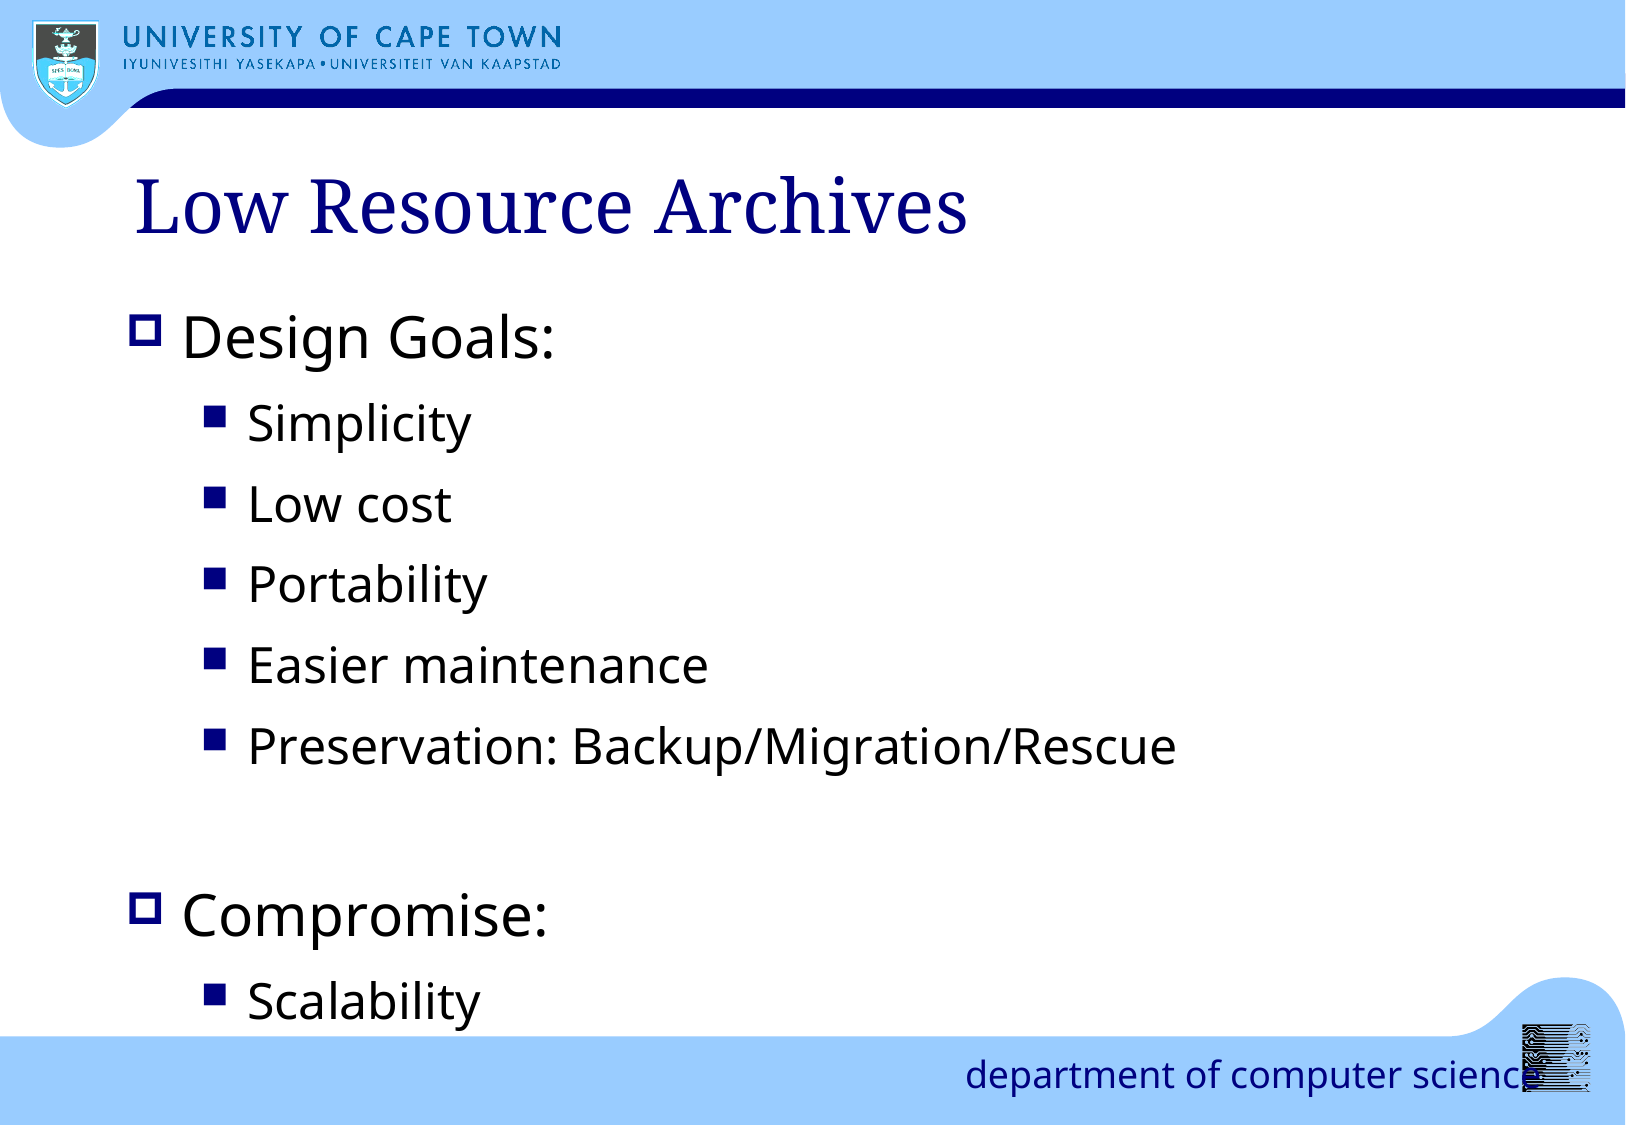

# Low Resource Archives
Design Goals:
Simplicity
Low cost
Portability
Easier maintenance
Preservation: Backup/Migration/Rescue
Compromise:
Scalability